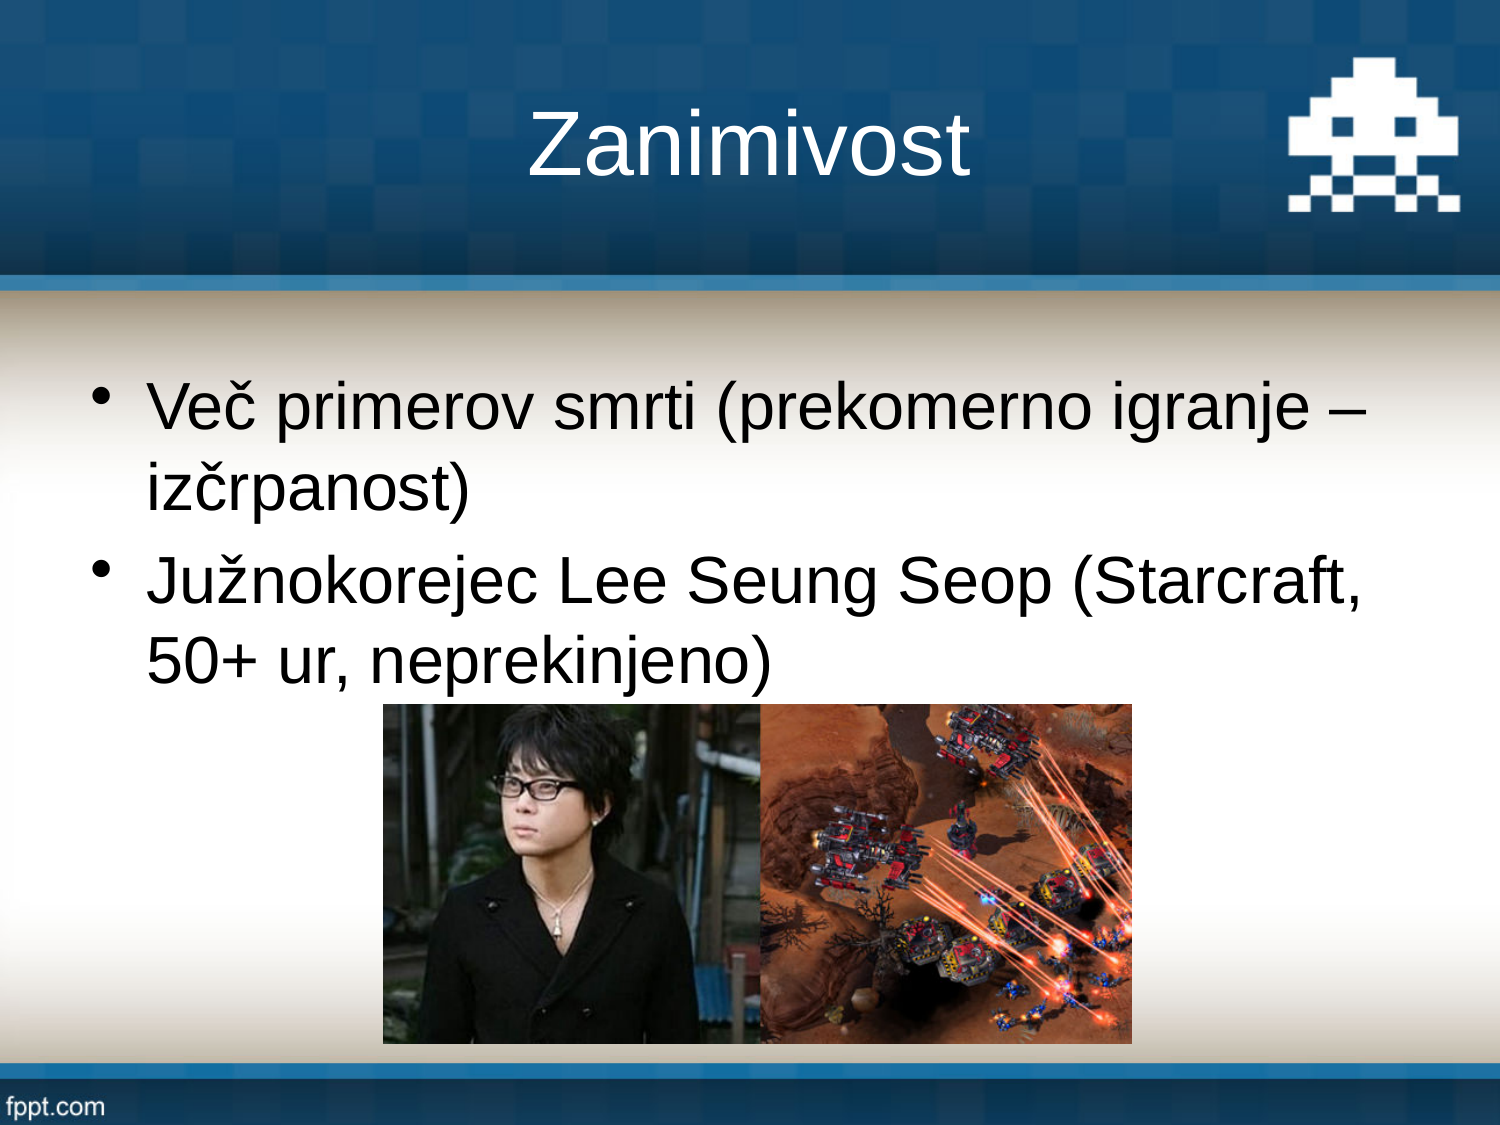

# Zanimivost
Več primerov smrti (prekomerno igranje – izčrpanost)
Južnokorejec Lee Seung Seop (Starcraft, 50+ ur, neprekinjeno)